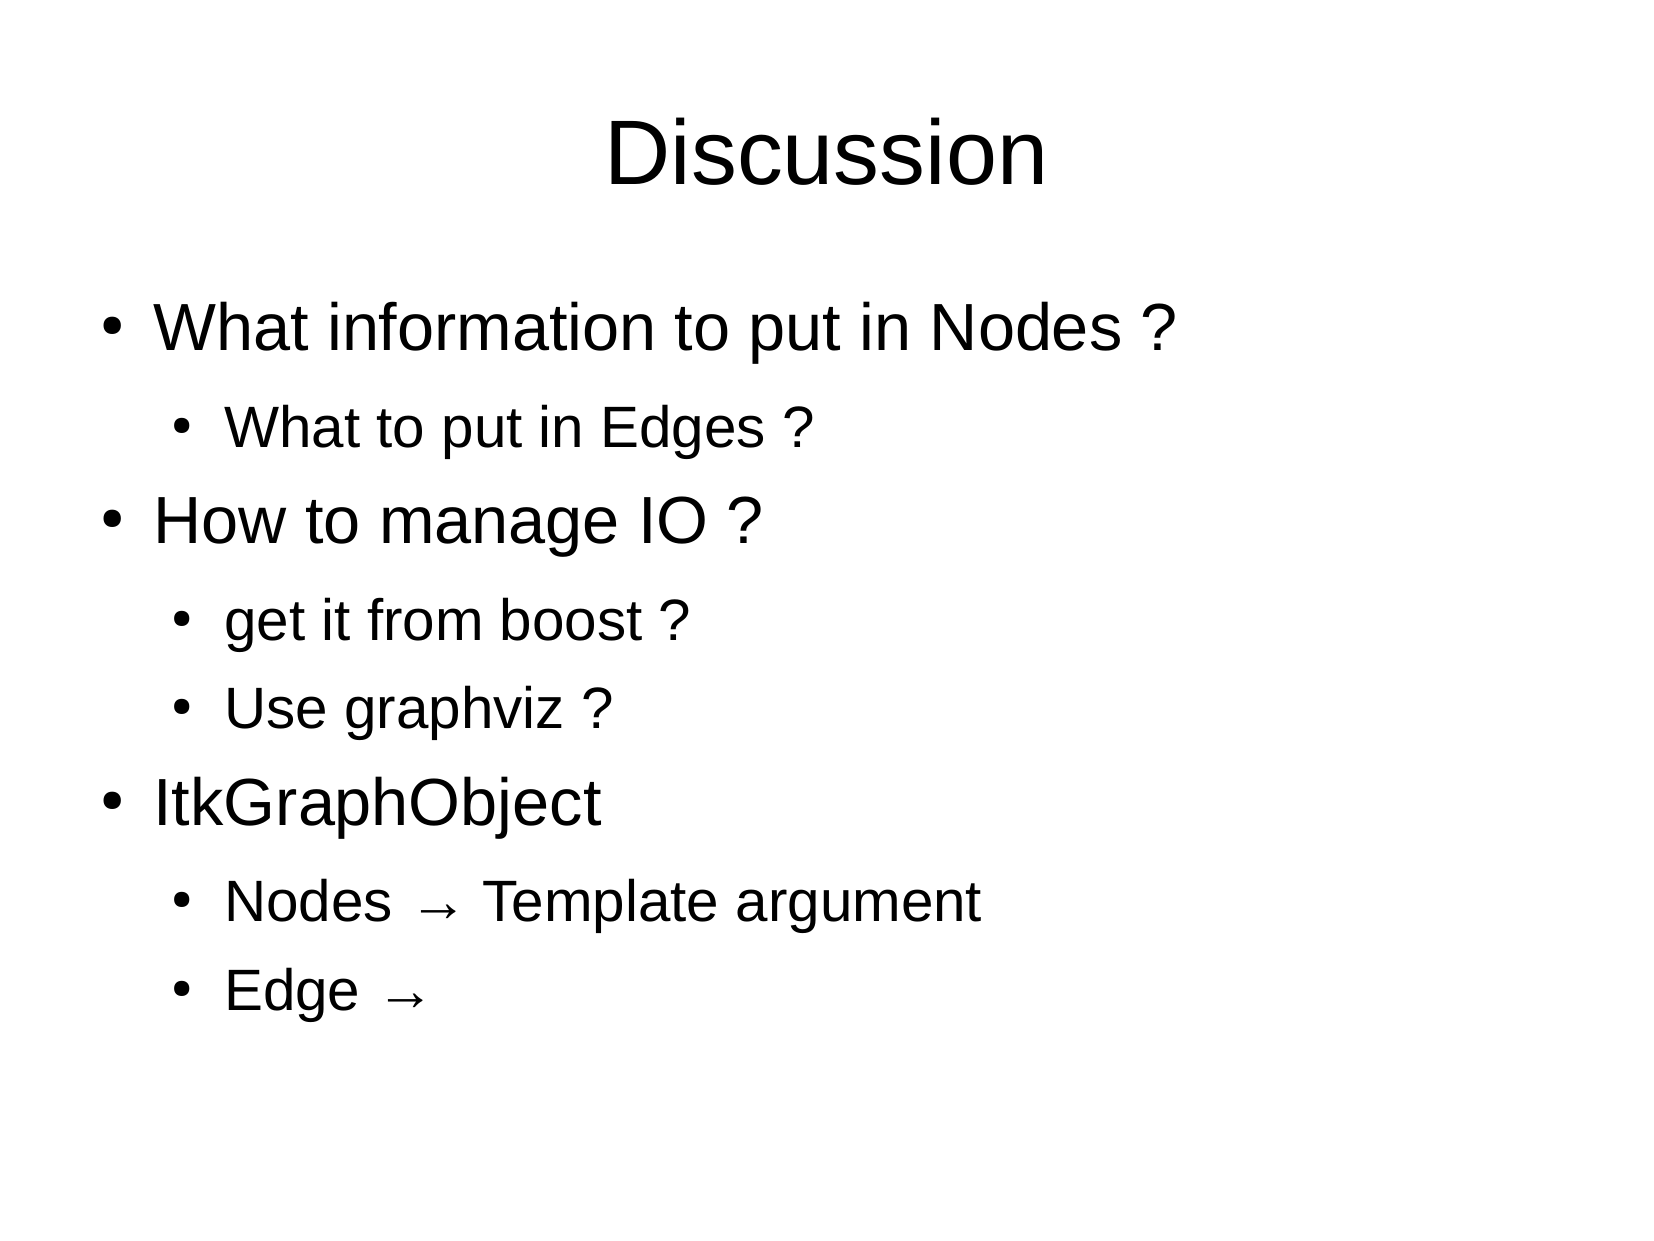

# Discussion
What information to put in Nodes ?
What to put in Edges ?
How to manage IO ?
get it from boost ?
Use graphviz ?
ItkGraphObject
Nodes → Template argument
Edge →